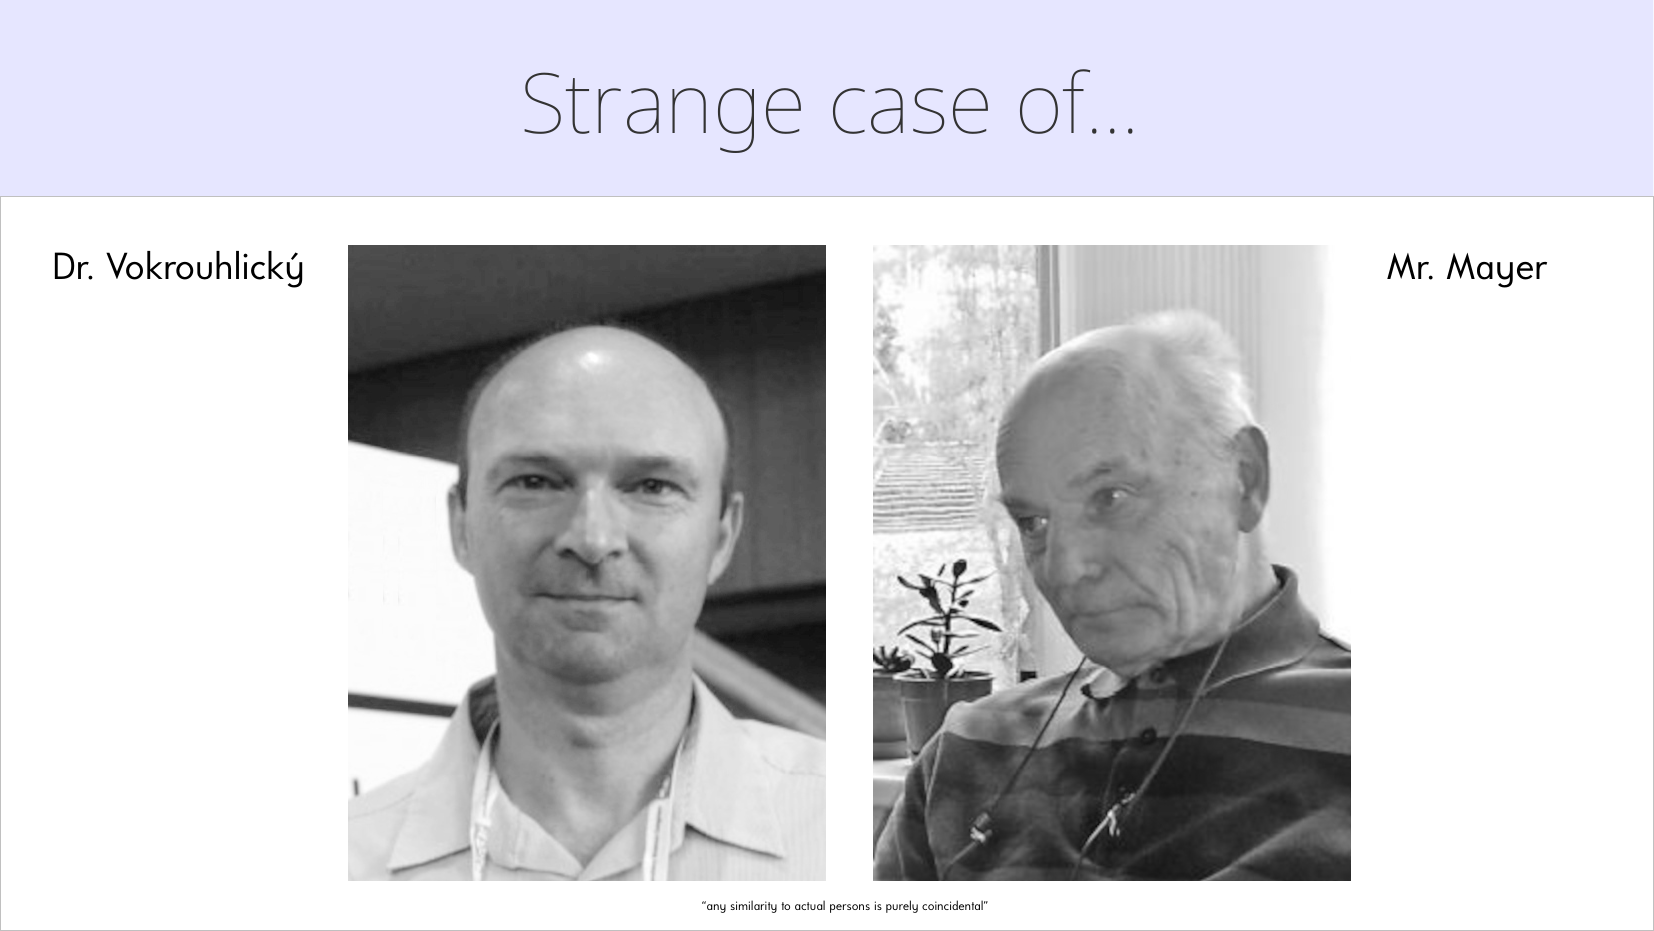

# Strange case of...
Dr. Vokrouhlický
Mr. Mayer
“any similarity to actual persons is purely coincidental”